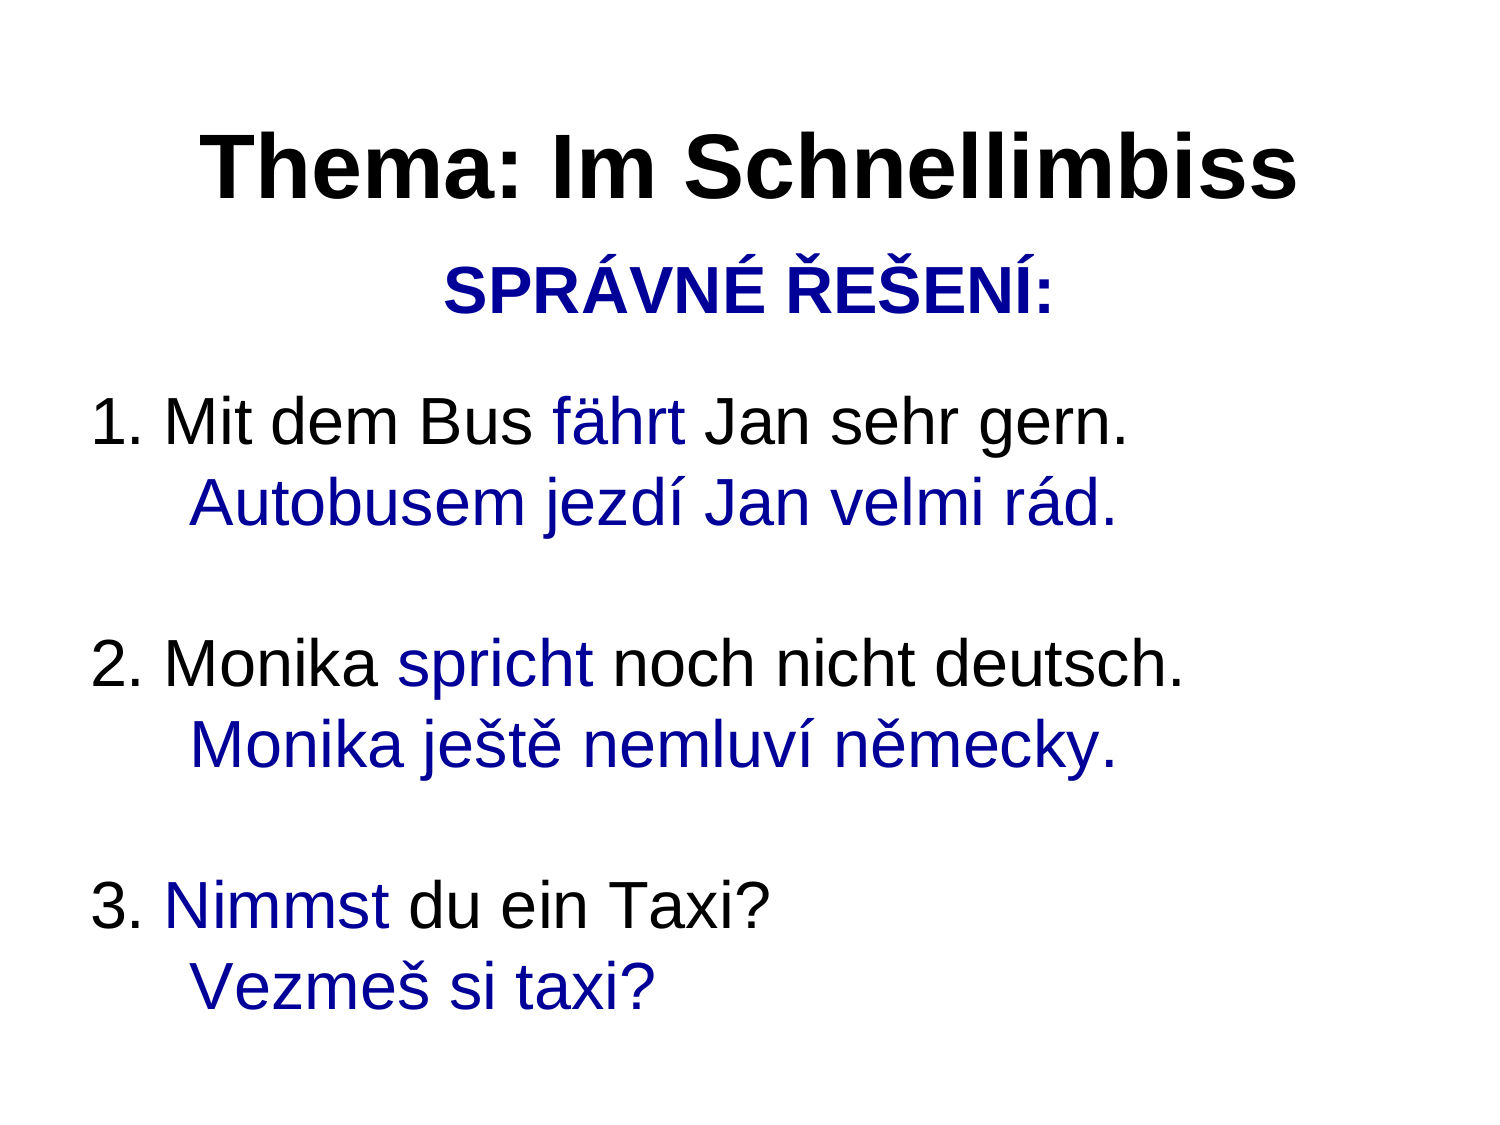

# Thema: Im Schnellimbiss
SPRÁVNÉ ŘEŠENÍ:
1. Mit dem Bus fährt Jan sehr gern.
	Autobusem jezdí Jan velmi rád.
2. Monika spricht noch nicht deutsch.
	Monika ještě nemluví německy.
3. Nimmst du ein Taxi?
	Vezmeš si taxi?